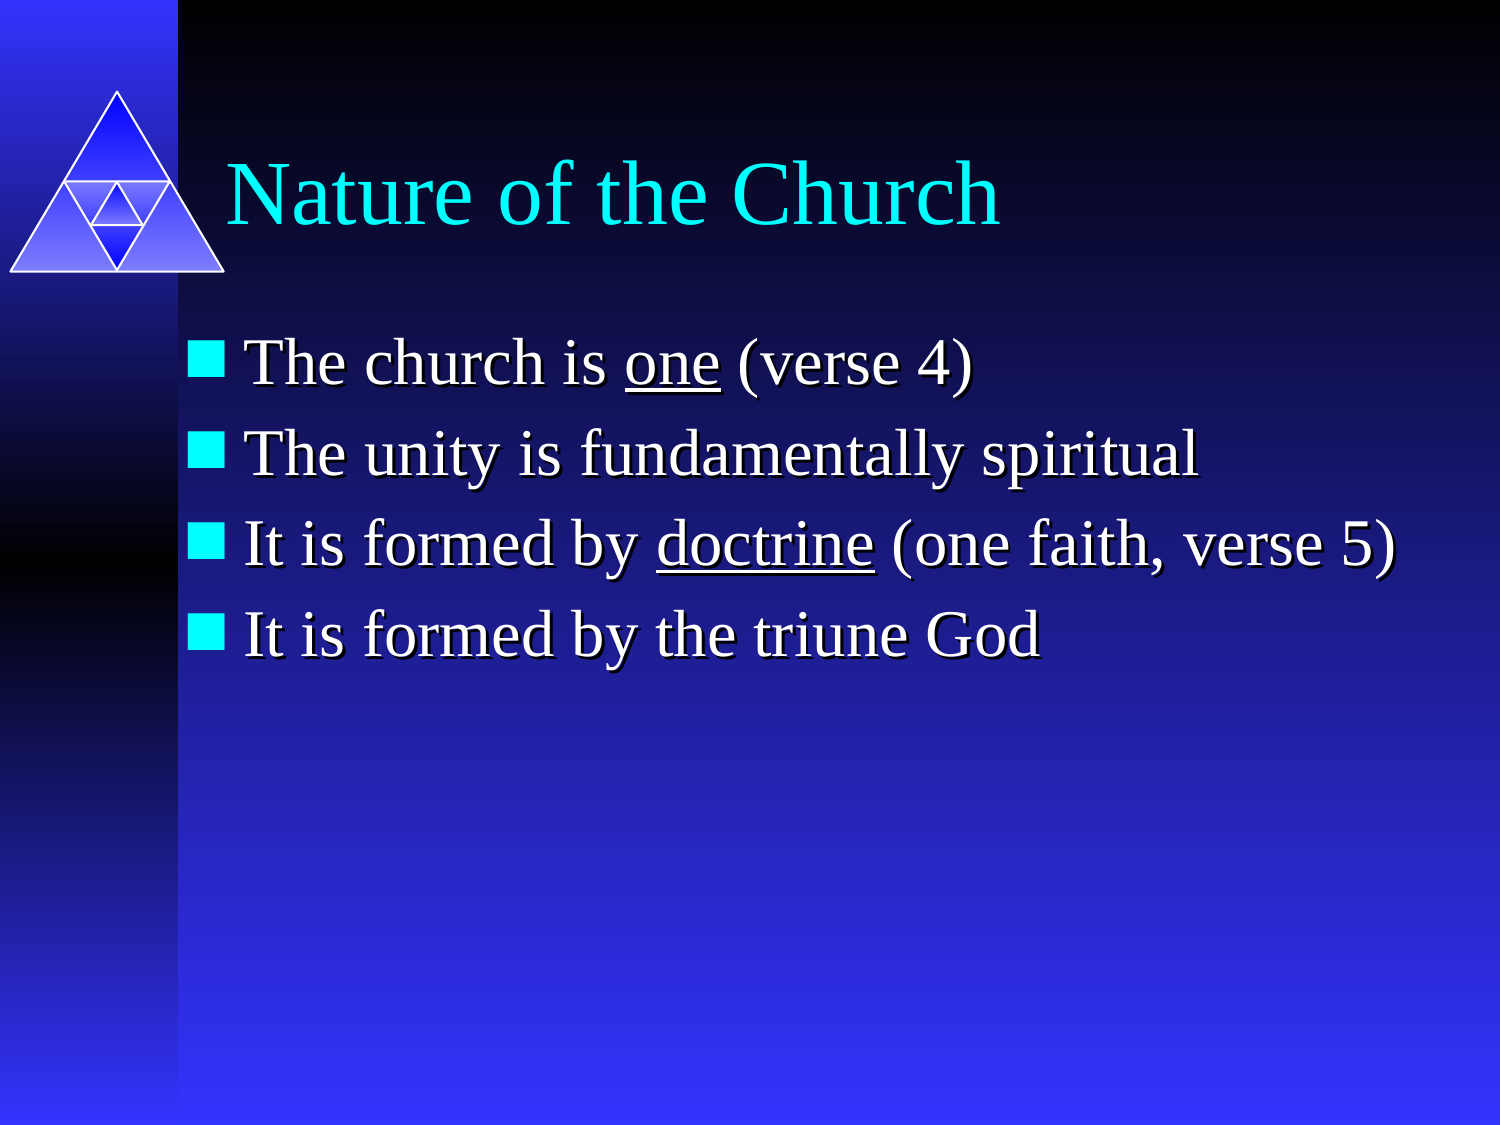

# Nature of the Church
The church is one (verse 4)
The unity is fundamentally spiritual
It is formed by doctrine (one faith, verse 5)
It is formed by the triune God